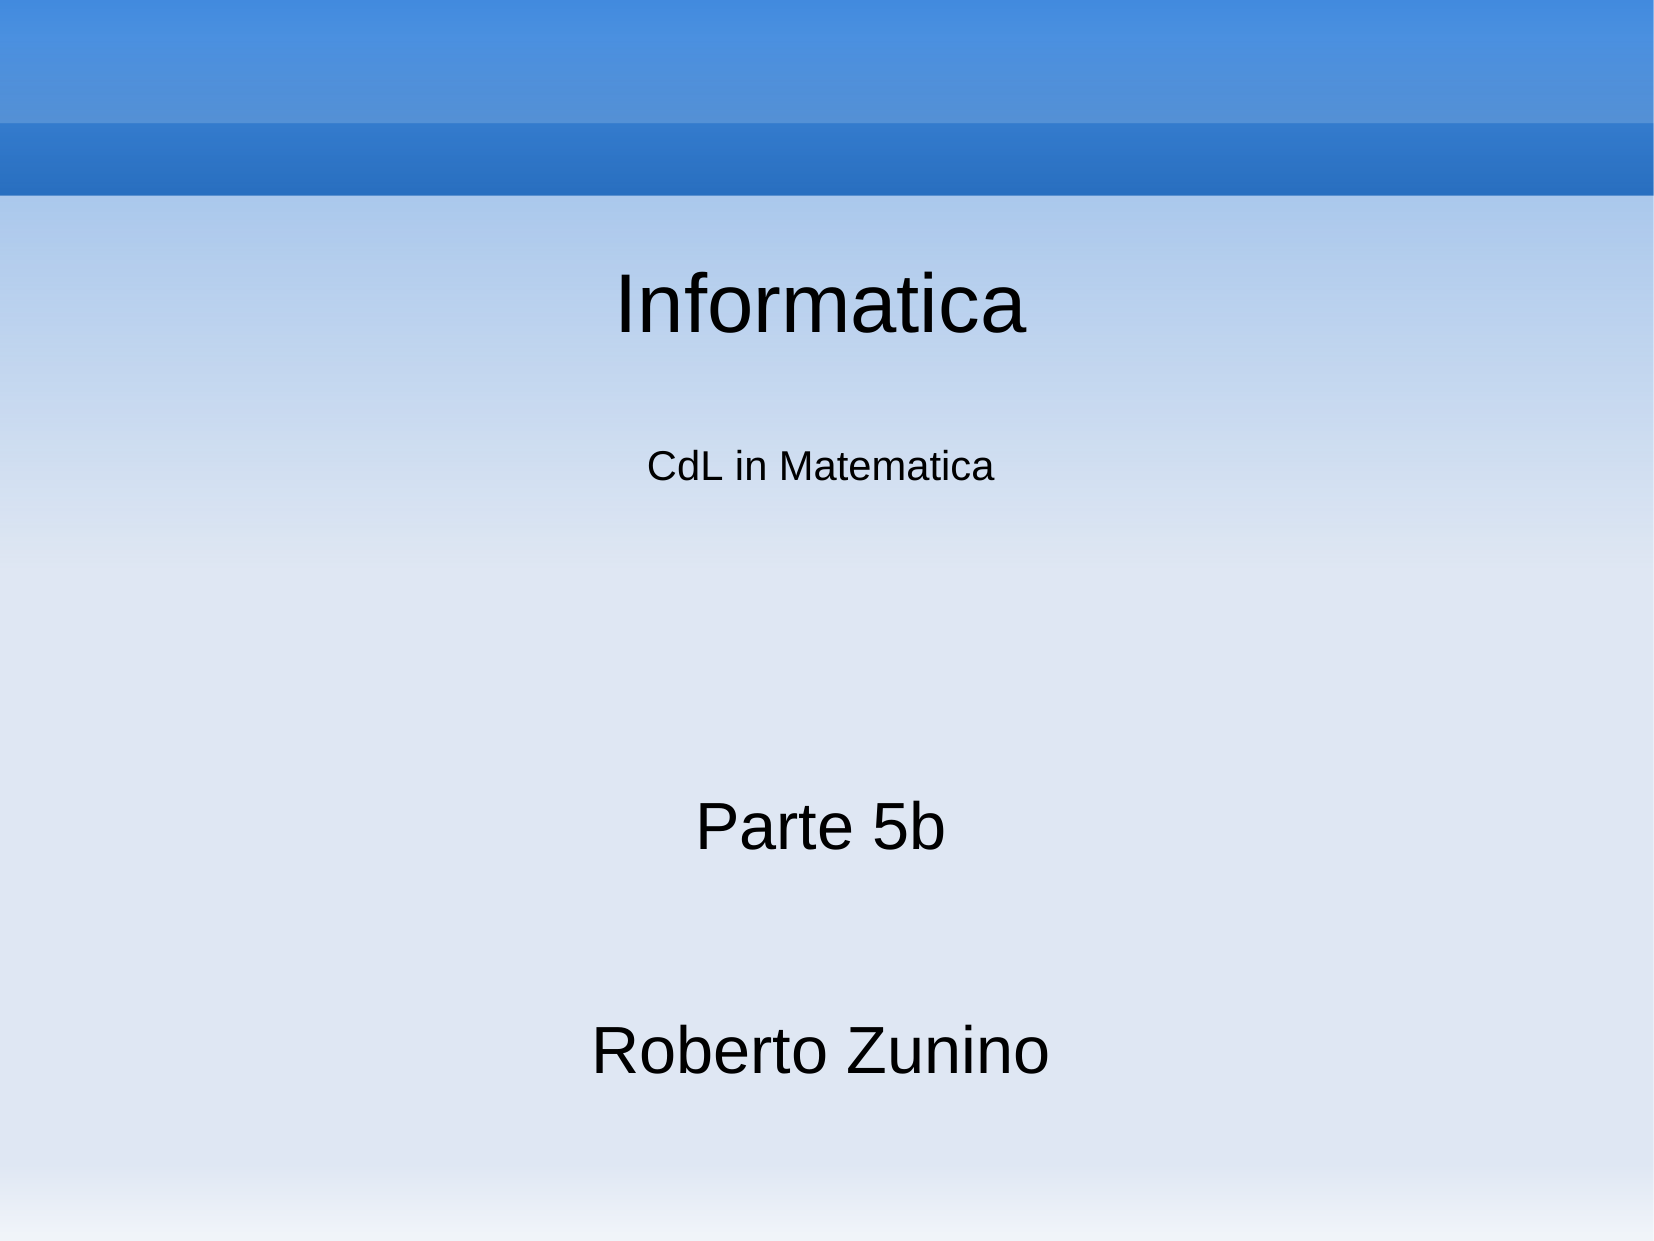

# Informatica CdL in Matematica
Parte 5b
Roberto Zunino